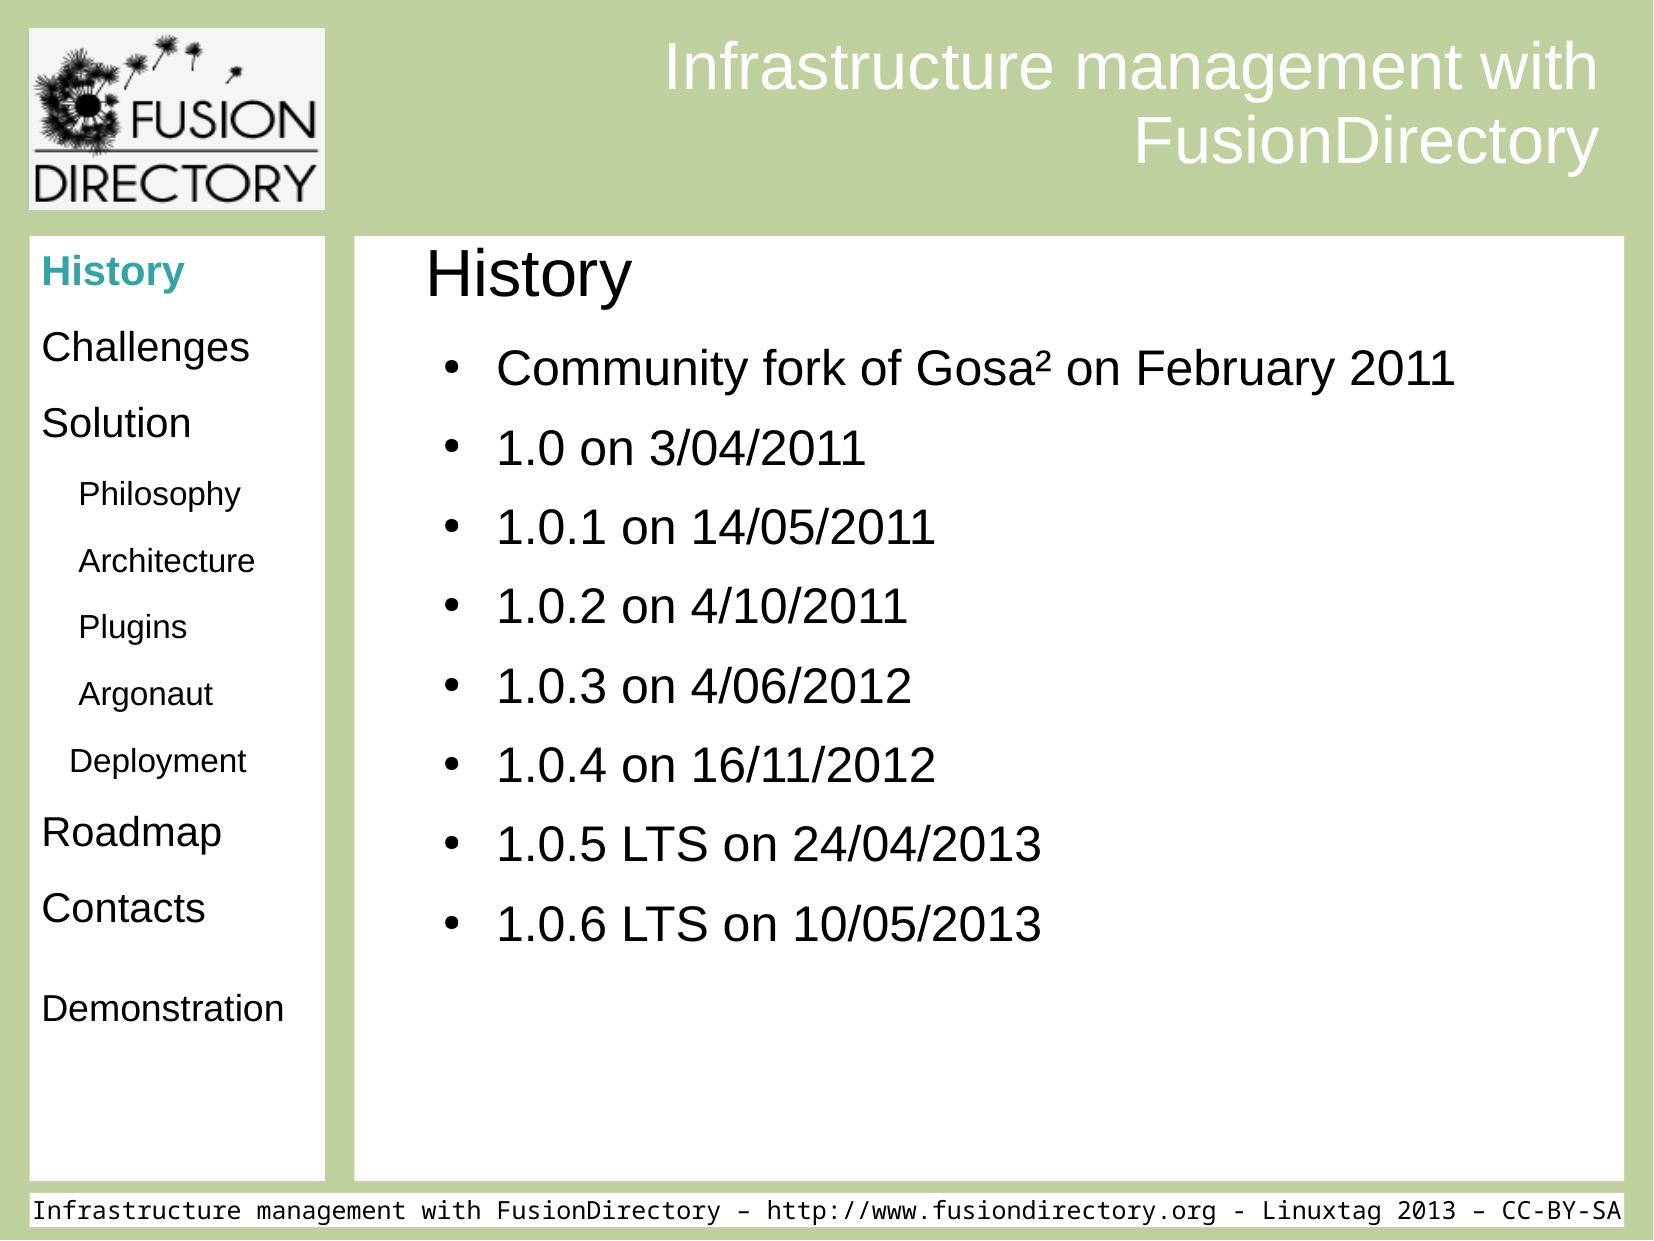

# Infrastructure management with FusionDirectory
History
Challenges
Solution
 Philosophy
 Architecture
 Plugins
 Argonaut
 Deployment
Roadmap
Contacts
Demonstration
History
Community fork of Gosa² on February 2011
1.0 on 3/04/2011
1.0.1 on 14/05/2011
1.0.2 on 4/10/2011
1.0.3 on 4/06/2012
1.0.4 on 16/11/2012
1.0.5 LTS on 24/04/2013
1.0.6 LTS on 10/05/2013